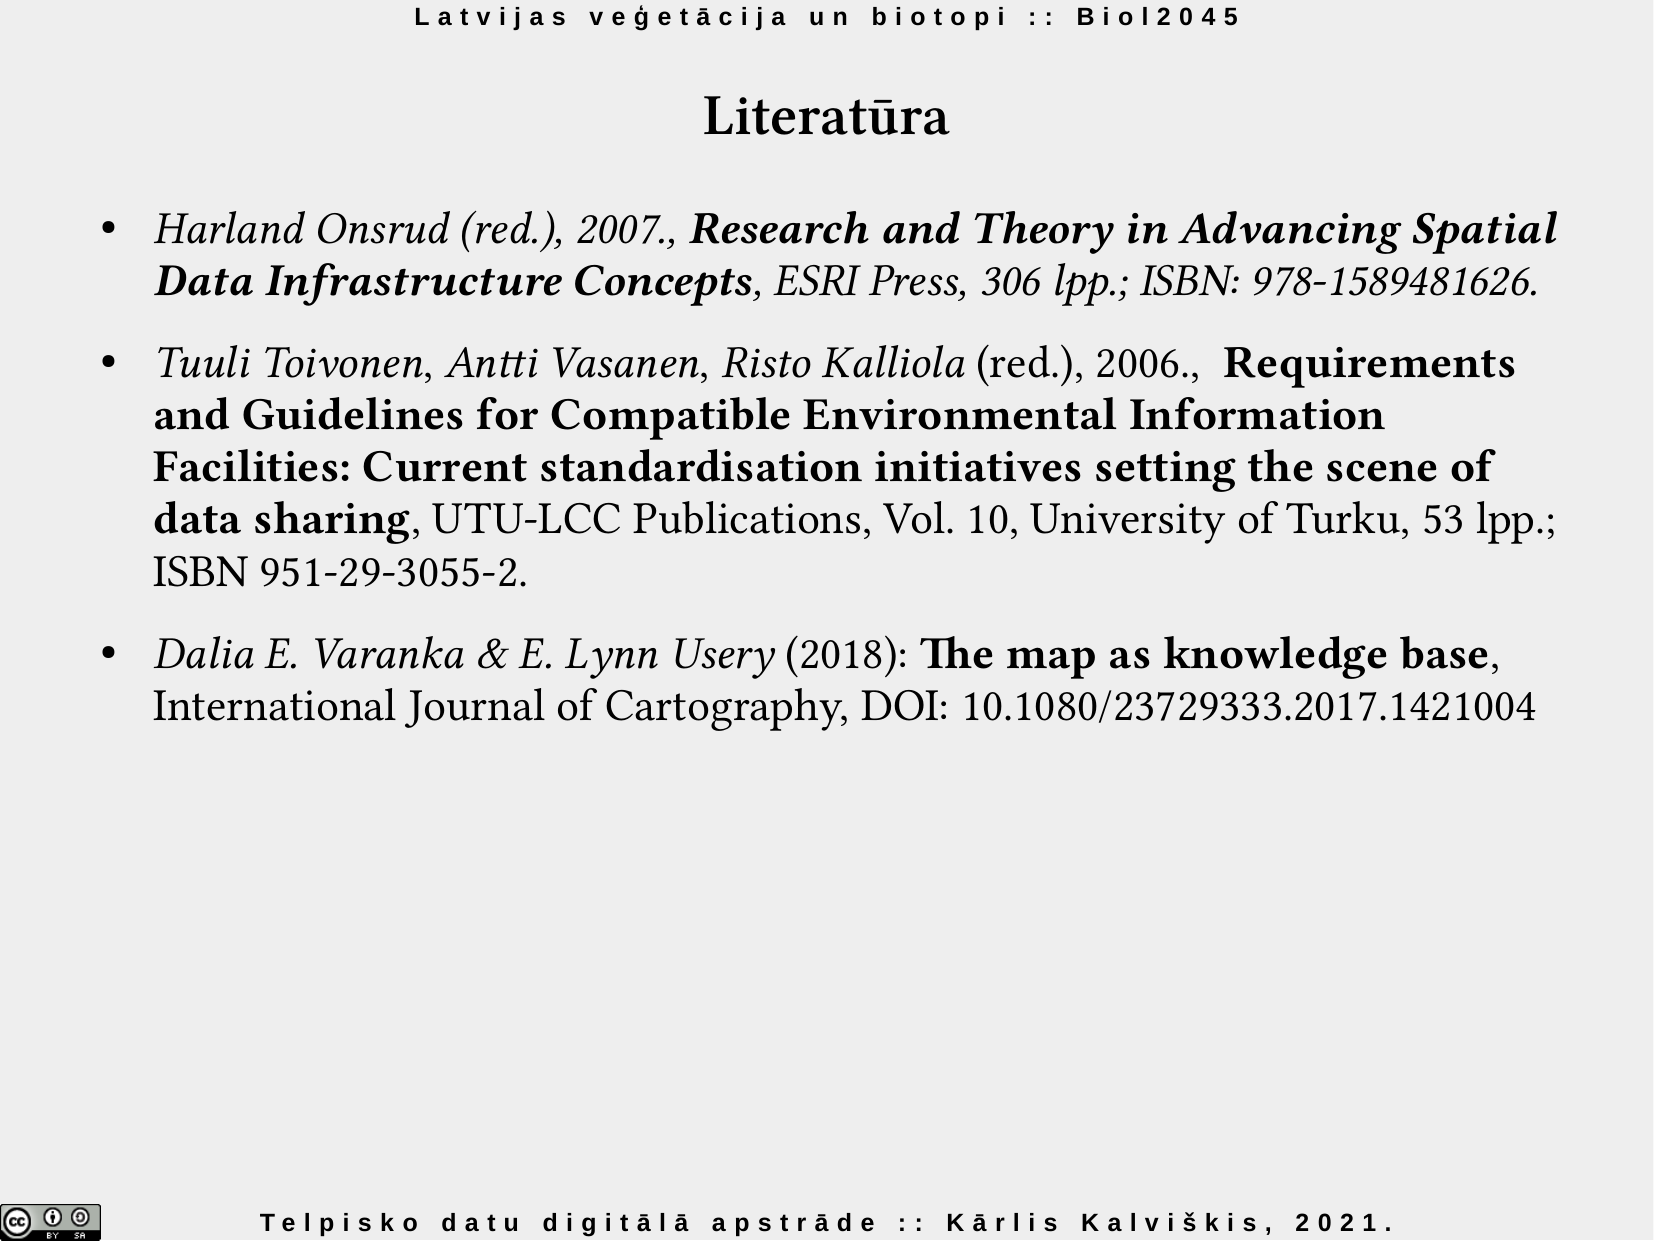

# Literatūra
Harland Onsrud (red.), 2007., Research and Theory in Advancing Spatial Data Infrastructure Concepts, ESRI Press, 306 lpp.; ISBN: 978-1589481626.
Tuuli Toivonen, Antti Vasanen, Risto Kalliola (red.), 2006., Requirements and Guidelines for Compatible Environmental Information Facilities: Current standardisation initiatives setting the scene of data sharing, UTU-LCC Publications, Vol. 10, University of Turku, 53 lpp.; ISBN 951-29-3055-2.
Dalia E. Varanka & E. Lynn Usery (2018): The map as knowledge base, International Journal of Cartography, DOI: 10.1080/23729333.2017.1421004